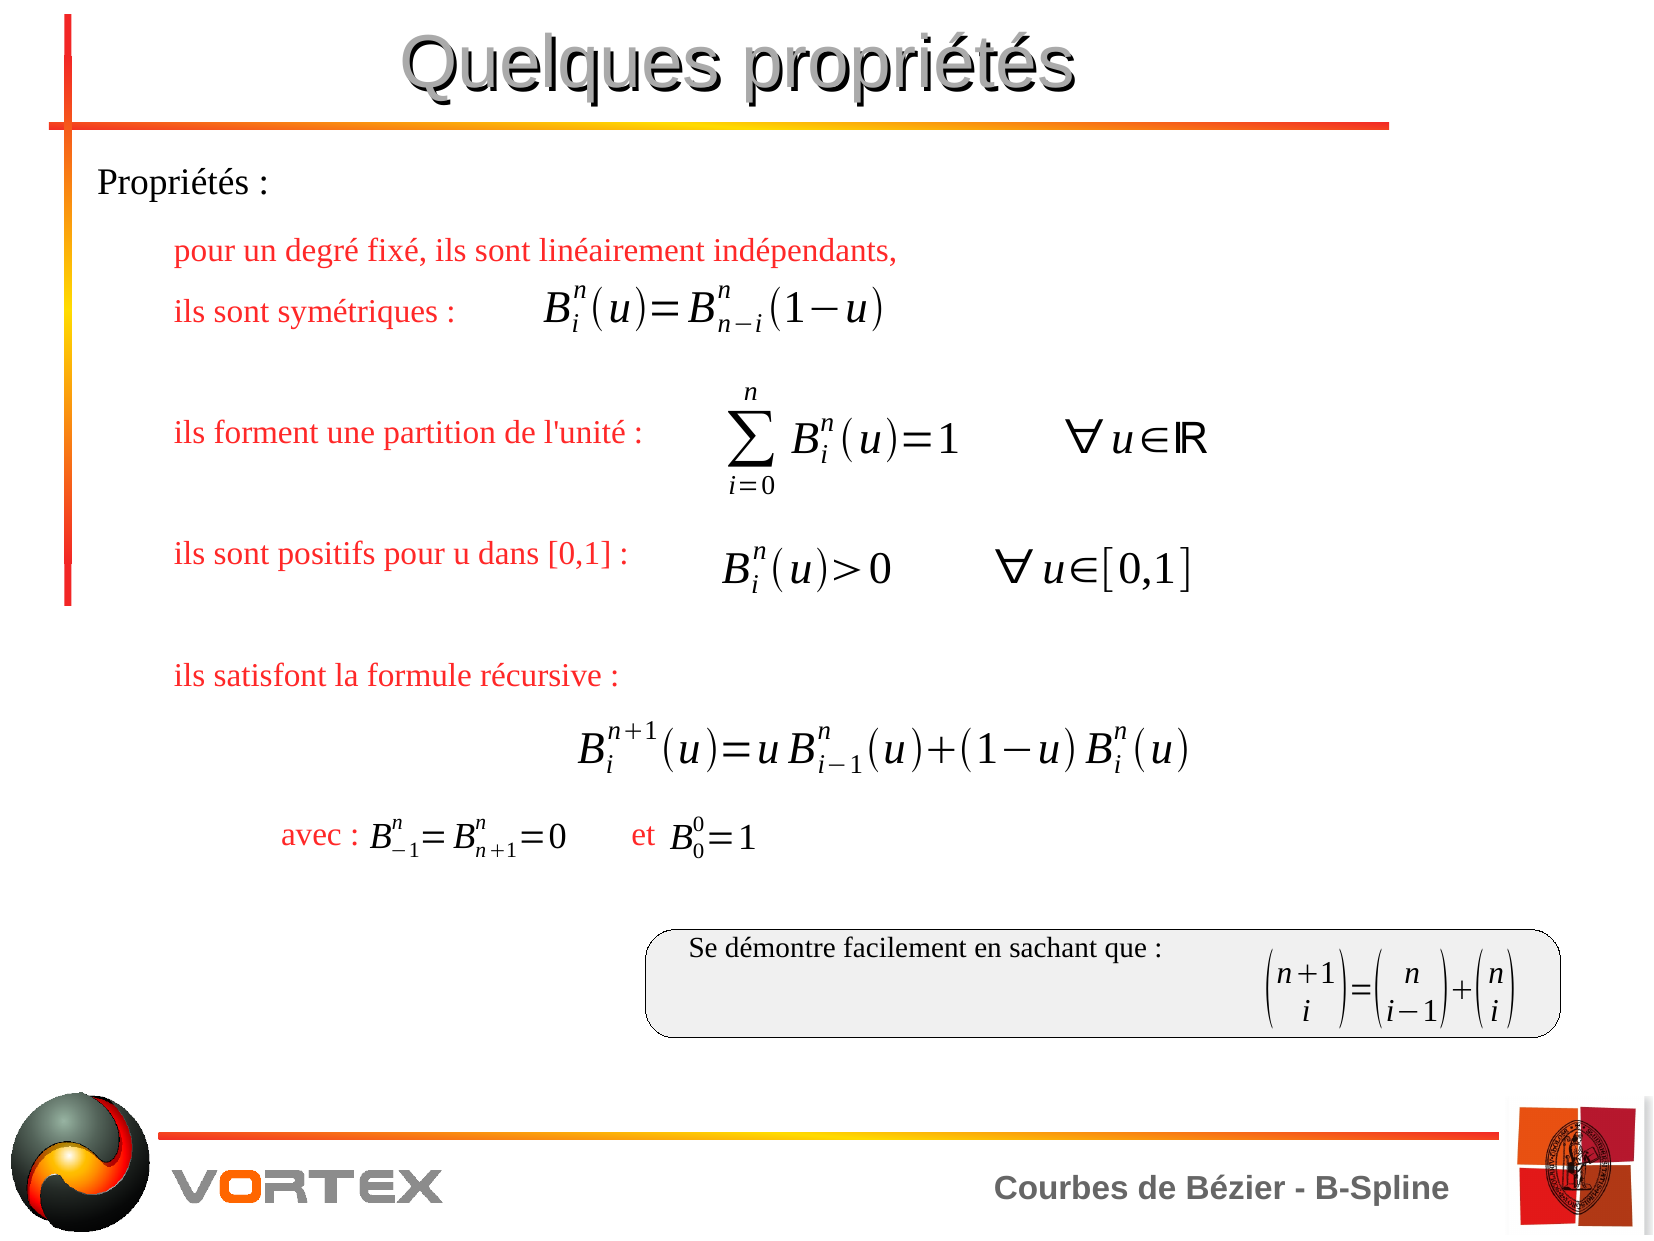

# Quelques propriétés
Propriétés :
pour un degré fixé, ils sont linéairement indépendants,
ils sont symétriques :
ils forment une partition de l'unité :
ils sont positifs pour u dans [0,1] :
ils satisfont la formule récursive :
 avec : et
 Se démontre facilement en sachant que :